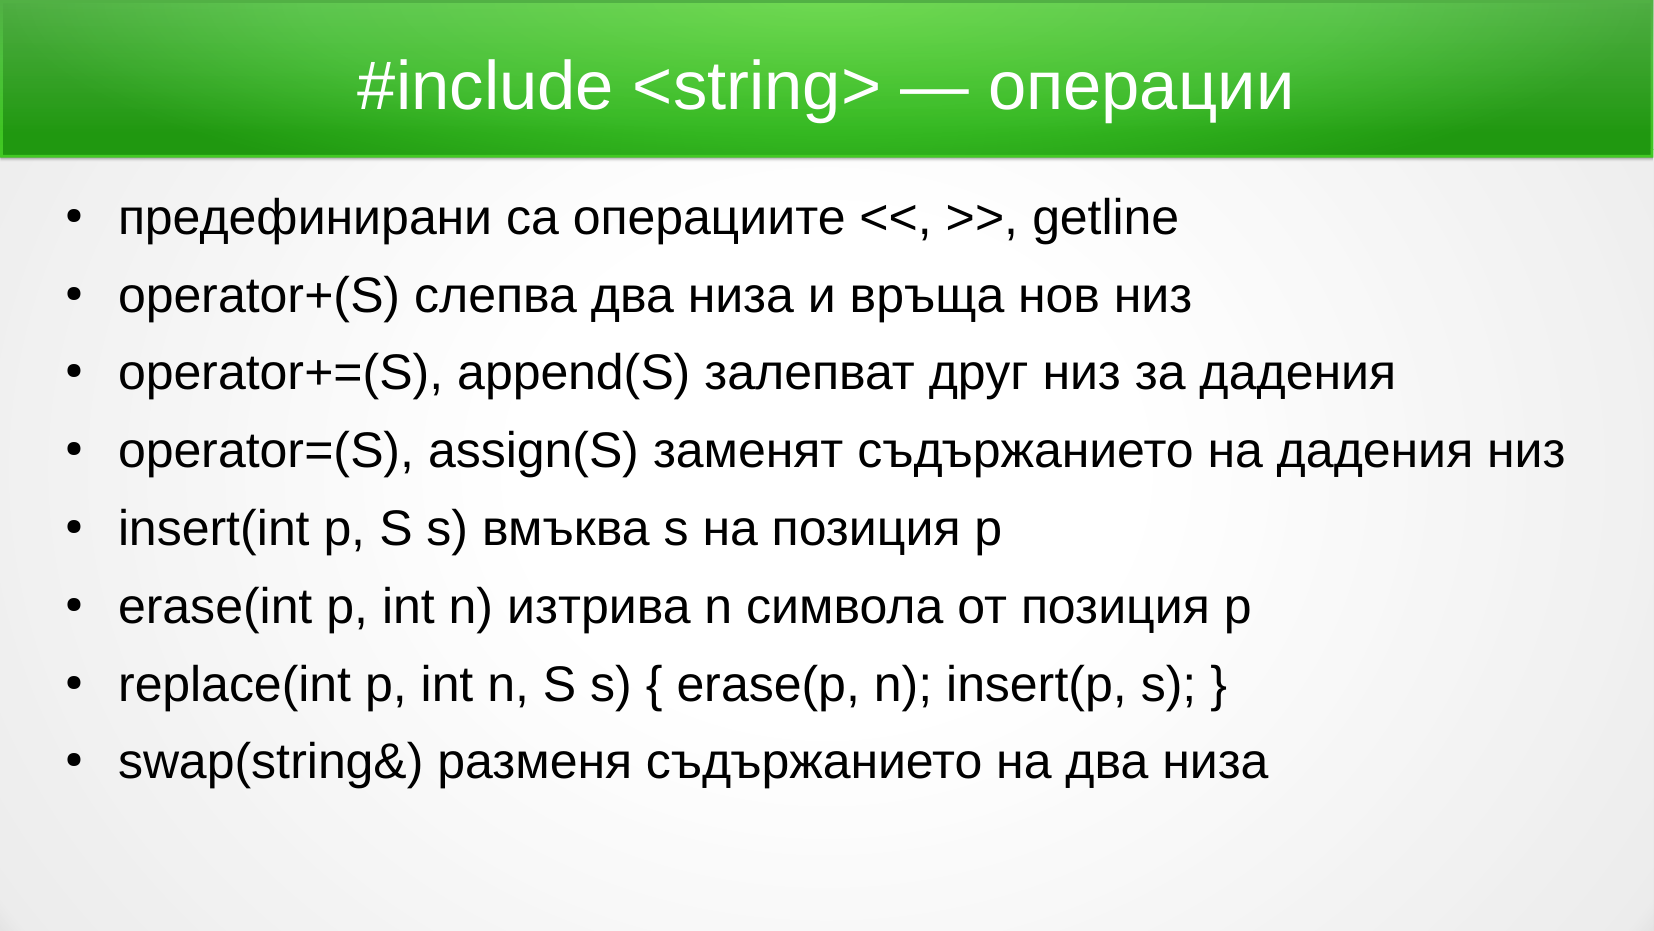

# #include <string> — операции
предефинирани са операциите <<, >>, getline
operator+(S) слепва два низа и връща нов низ
operator+=(S), append(S) залепват друг низ за дадения
operator=(S), assign(S) заменят съдържанието на дадения низ
insert(int p, S s) вмъква s на позиция p
erase(int p, int n) изтрива n символа от позиция p
replace(int p, int n, S s) { erase(p, n); insert(p, s); }
swap(string&) разменя съдържанието на два низа